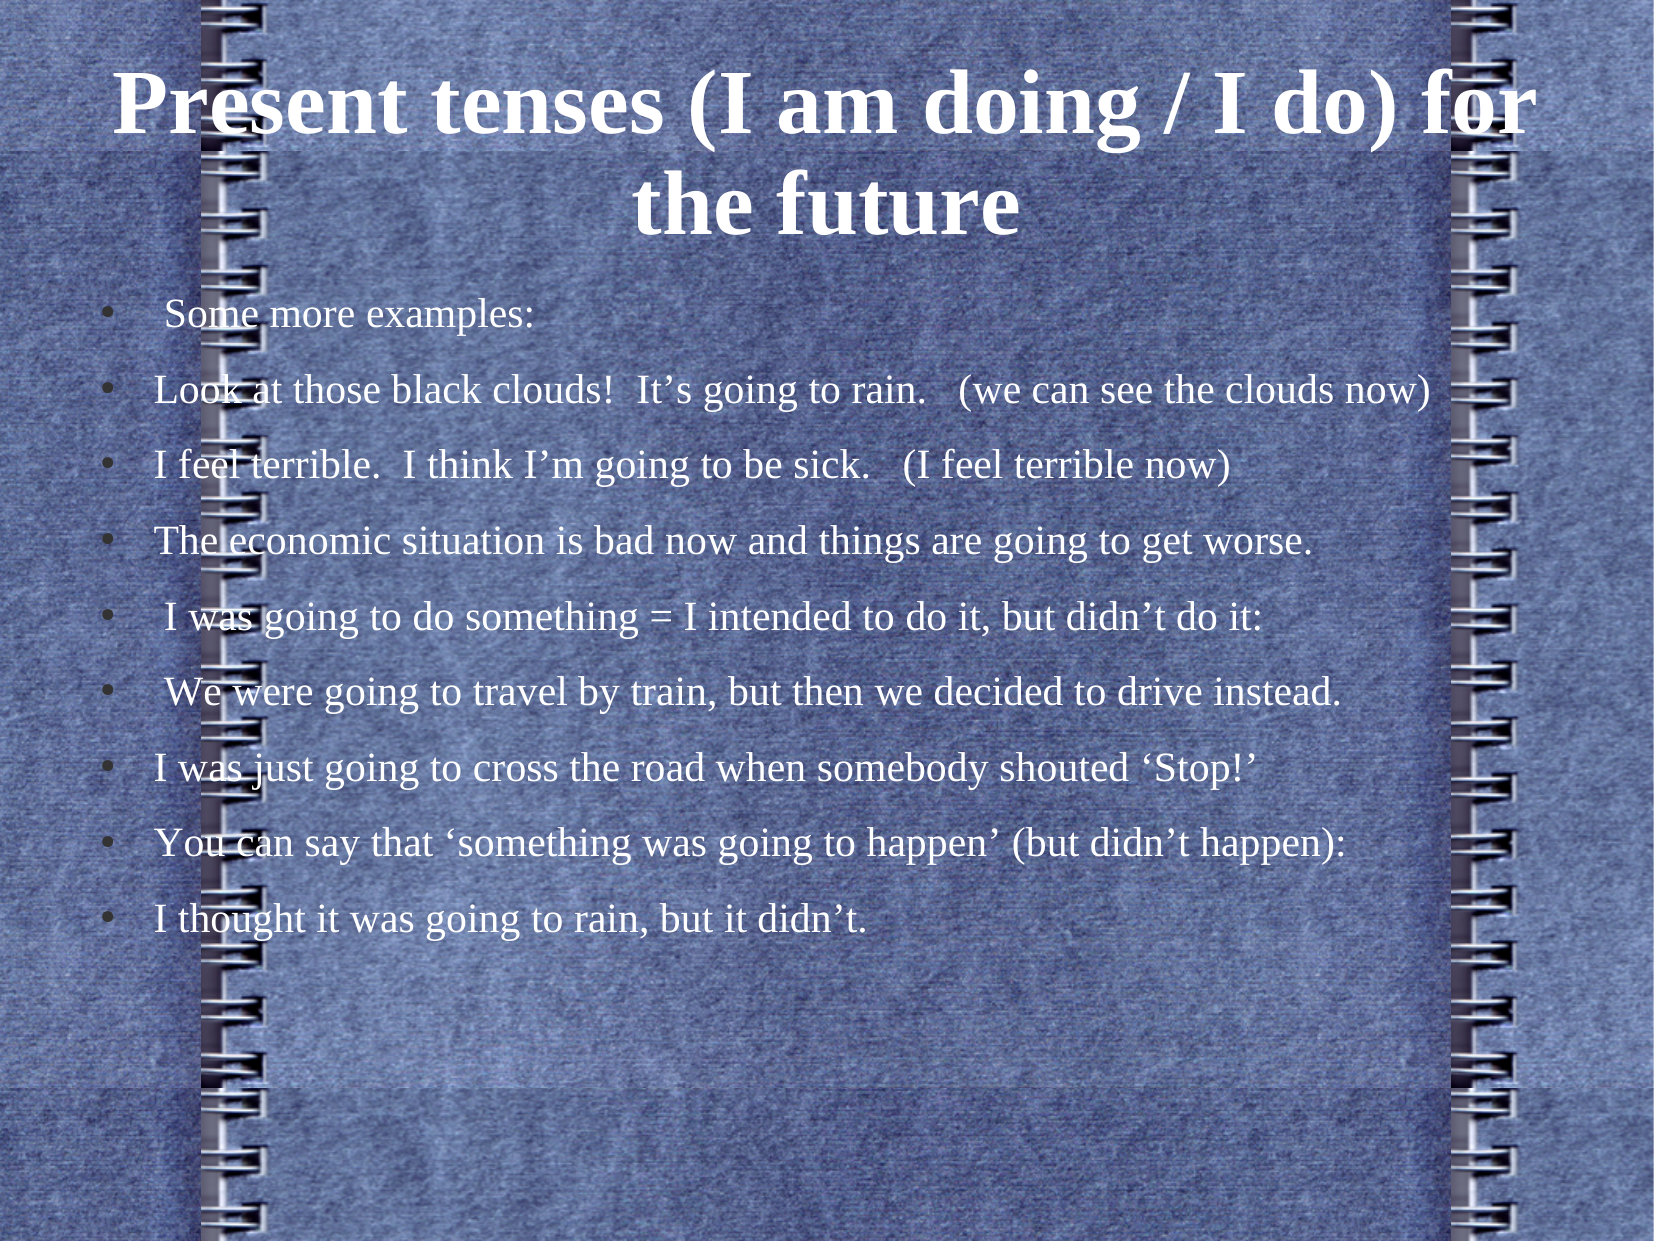

# Present tenses (I am doing / I do) for the future
 Some more examples:
Look at those black clouds! It’s going to rain. (we can see the clouds now)
I feel terrible. I think I’m going to be sick. (I feel terrible now)
The economic situation is bad now and things are going to get worse.
 I was going to do something = I intended to do it, but didn’t do it:
 We were going to travel by train, but then we decided to drive instead.
I was just going to cross the road when somebody shouted ‘Stop!’
You can say that ‘something was going to happen’ (but didn’t happen):
I thought it was going to rain, but it didn’t.